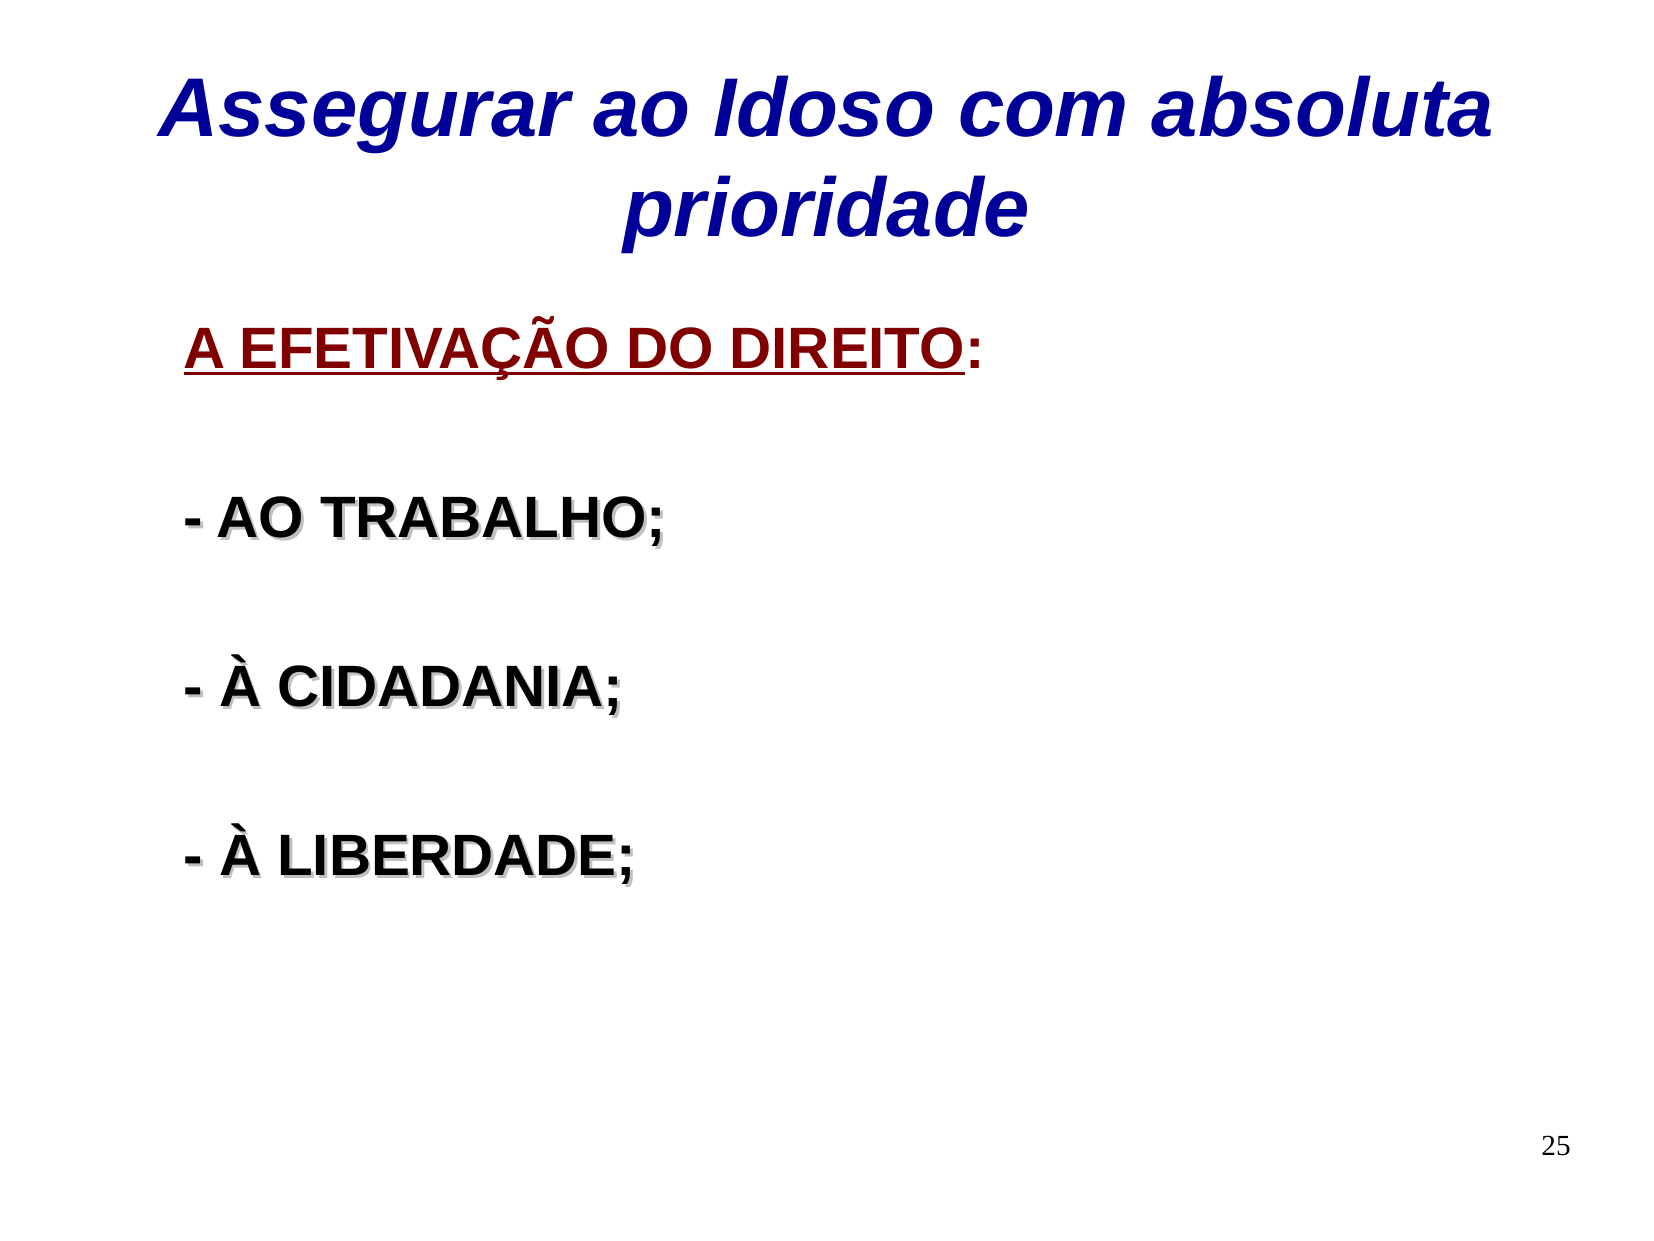

# Assegurar ao Idoso com absoluta prioridade
	A EFETIVAÇÃO DO DIREITO:
	- AO TRABALHO;
	- À CIDADANIA;
	- À LIBERDADE;
25